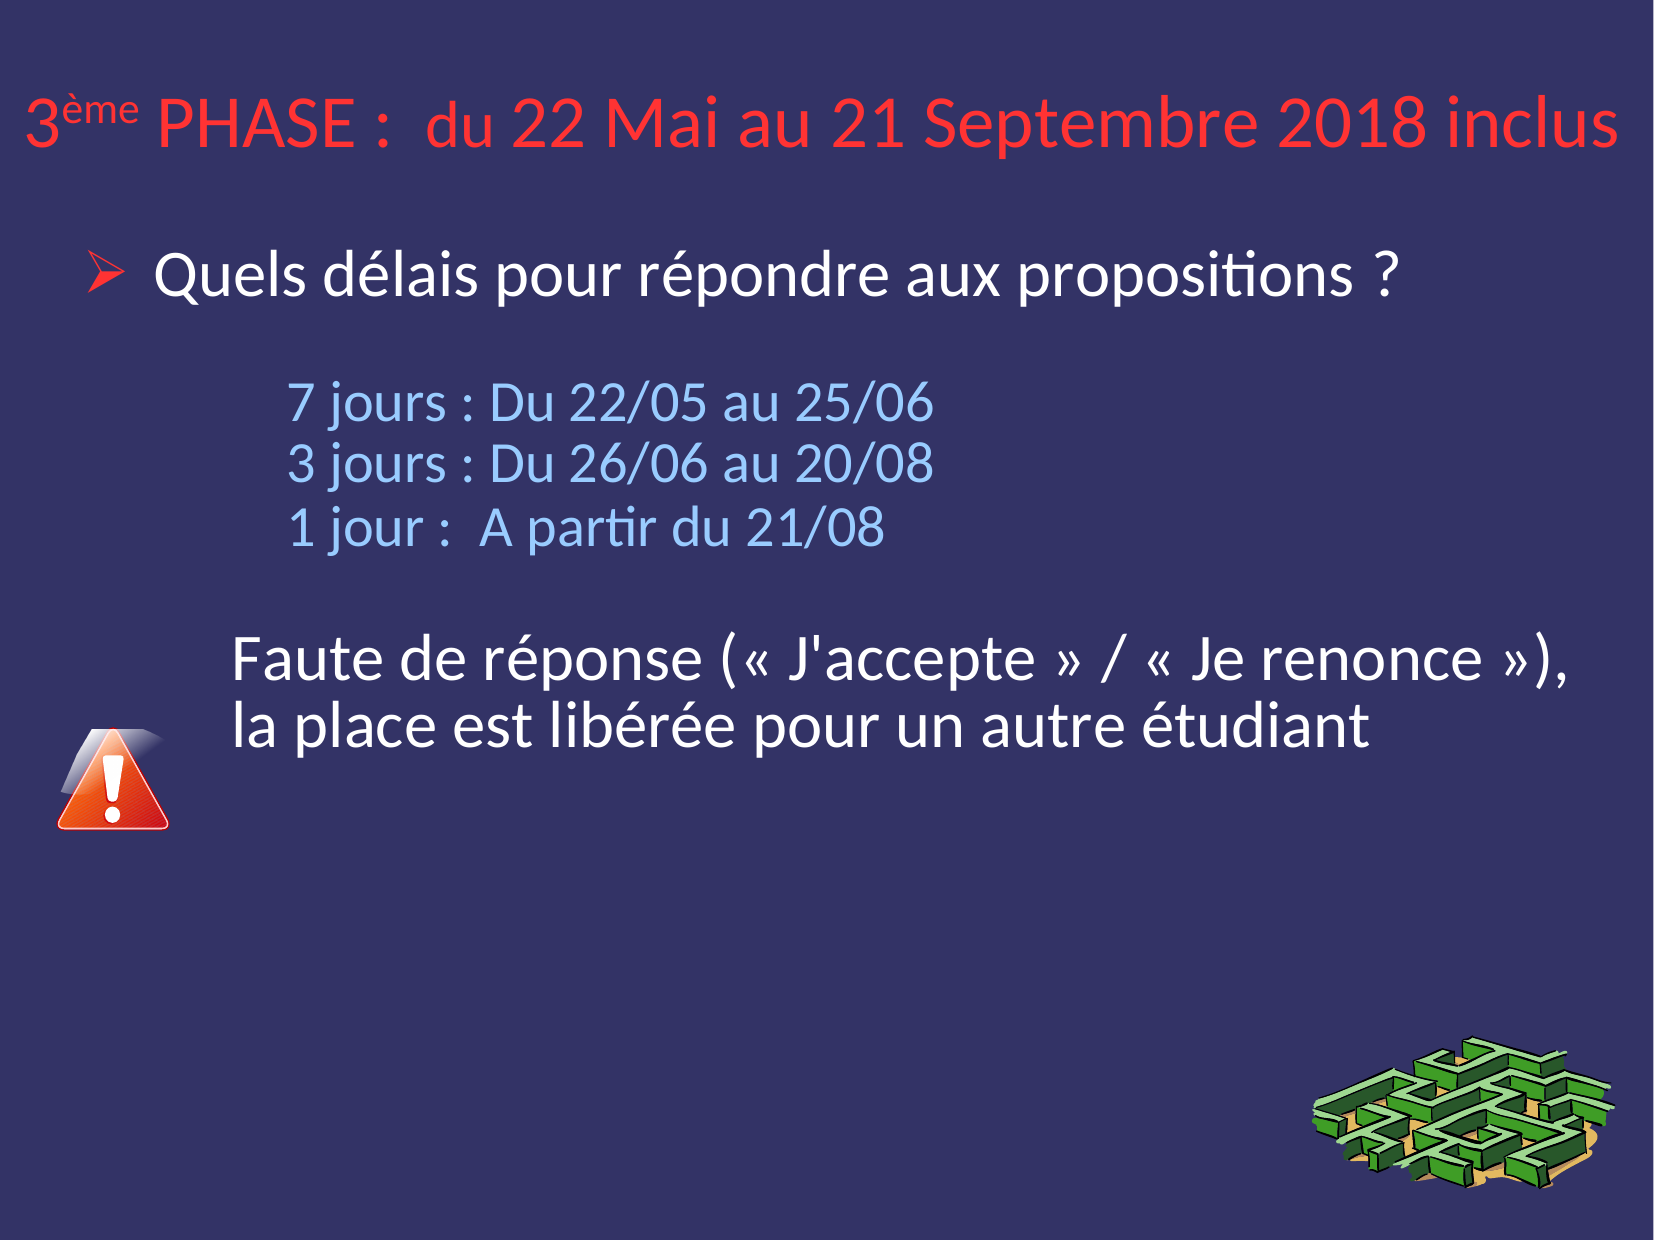

3ème PHASE : du 22 Mai au 21 Septembre 2018 inclus
# Quels délais pour répondre aux propositions ?
 	7 jours : Du 22/05 au 25/06
 	3 jours : Du 26/06 au 20/08
 	1 jour : A partir du 21/08
 Faute de réponse (« J'accepte » / « Je renonce »),
 la place est libérée pour un autre étudiant